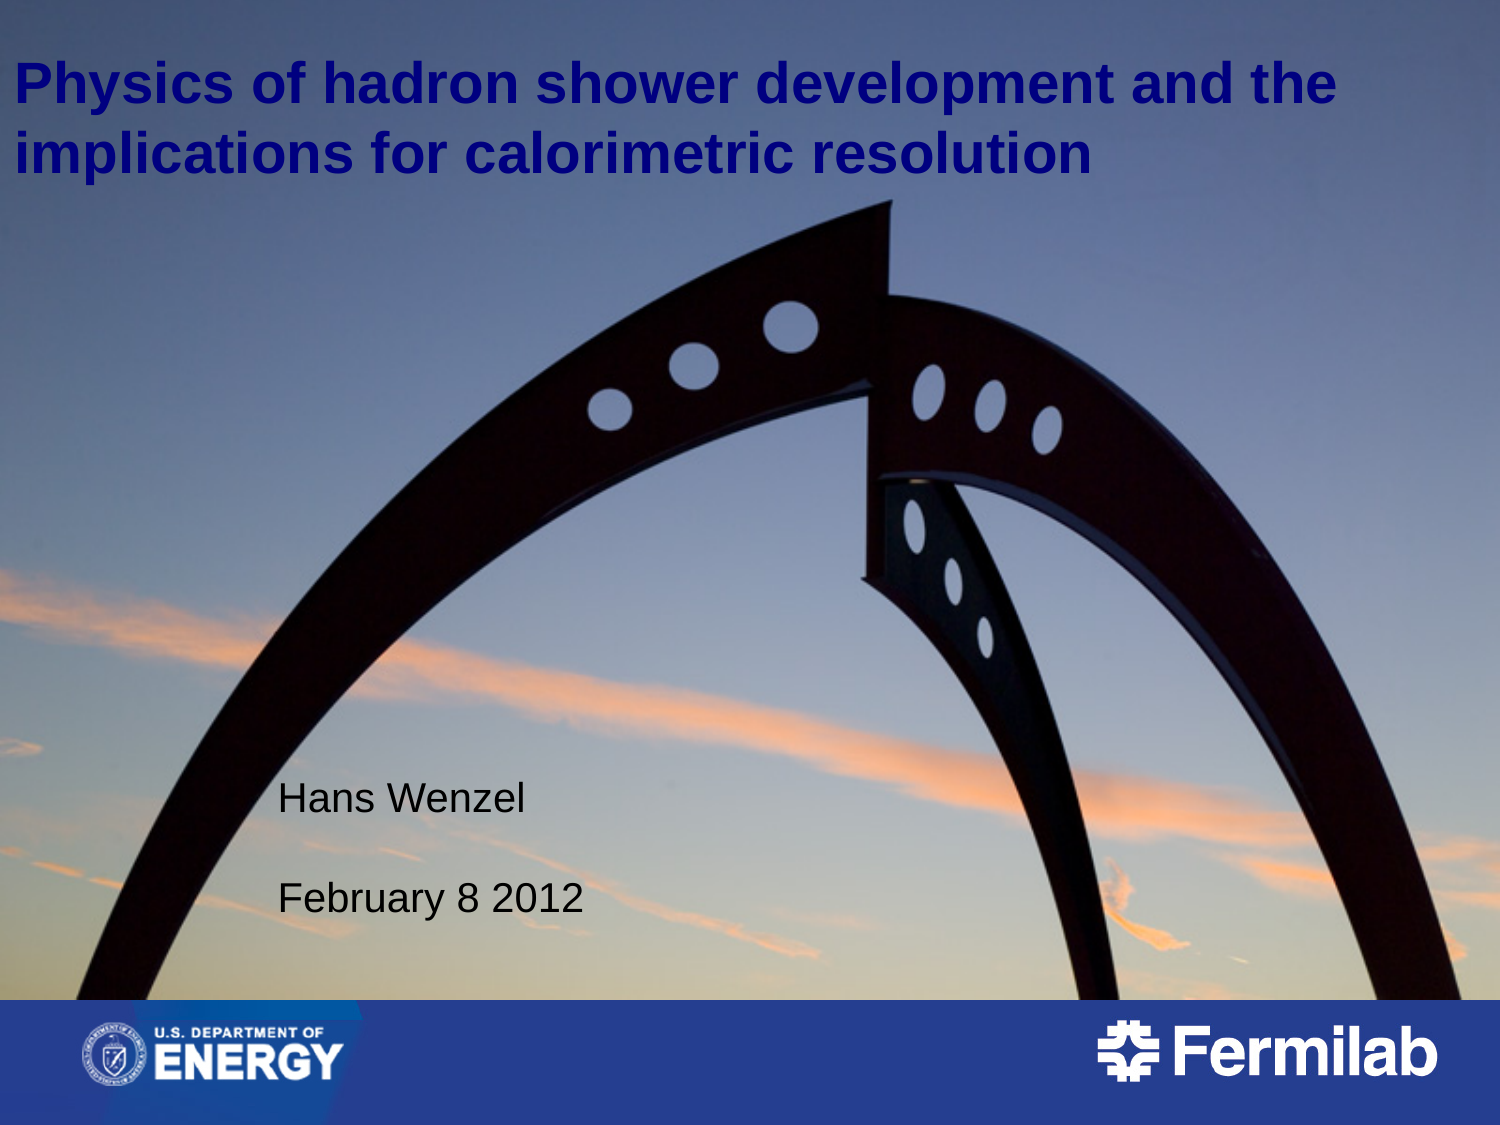

Physics of hadron shower development and the implications for calorimetric resolution
Hans Wenzel
February 8 2012